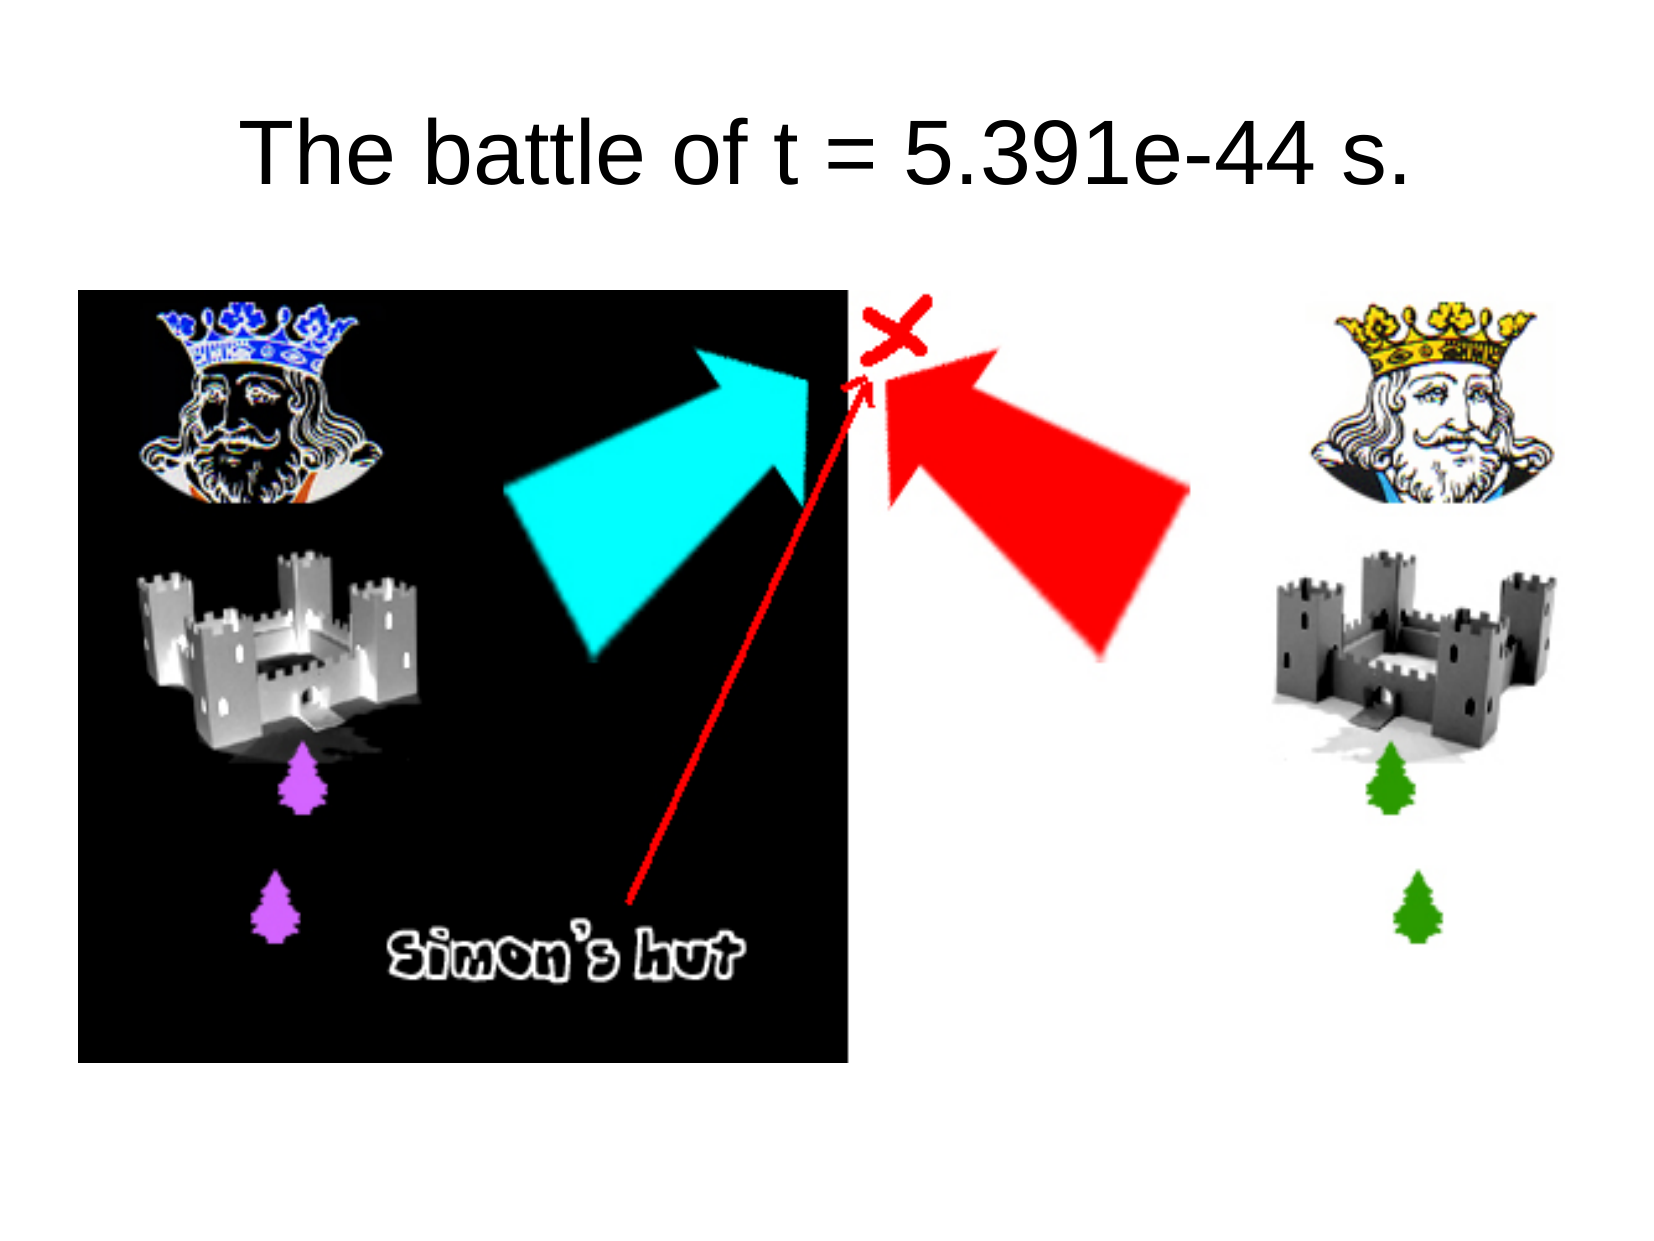

# The battle of t = 5.391e-44 s.